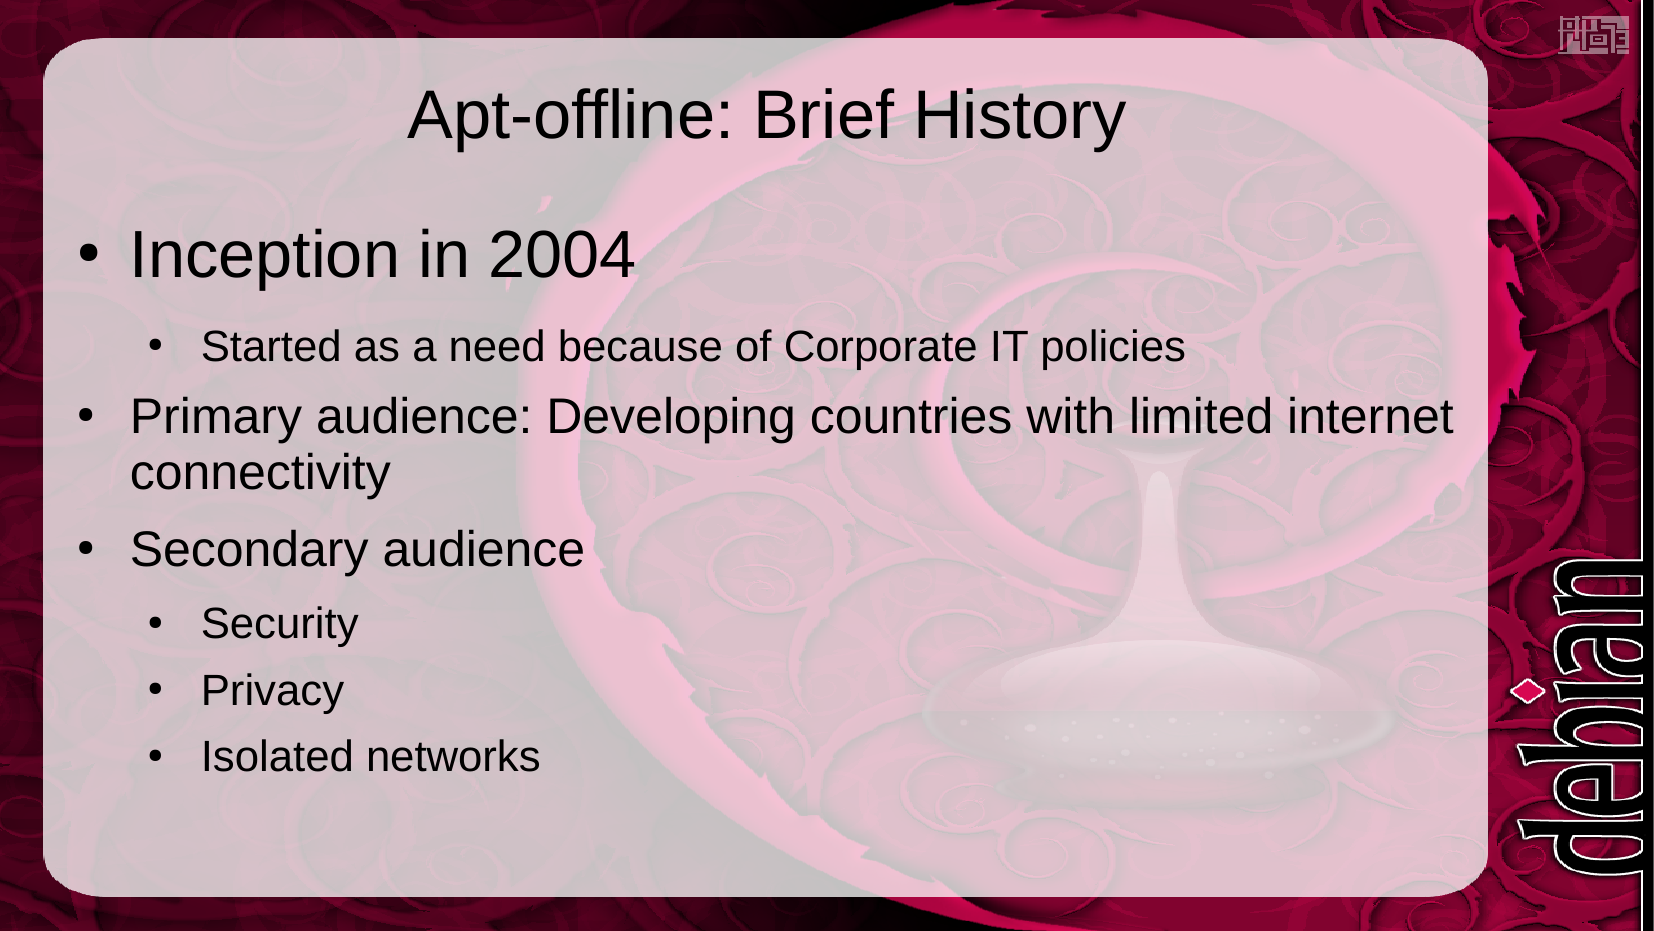

# Apt-offline: Brief History
Inception in 2004
Started as a need because of Corporate IT policies
Primary audience: Developing countries with limited internet connectivity
Secondary audience
Security
Privacy
Isolated networks